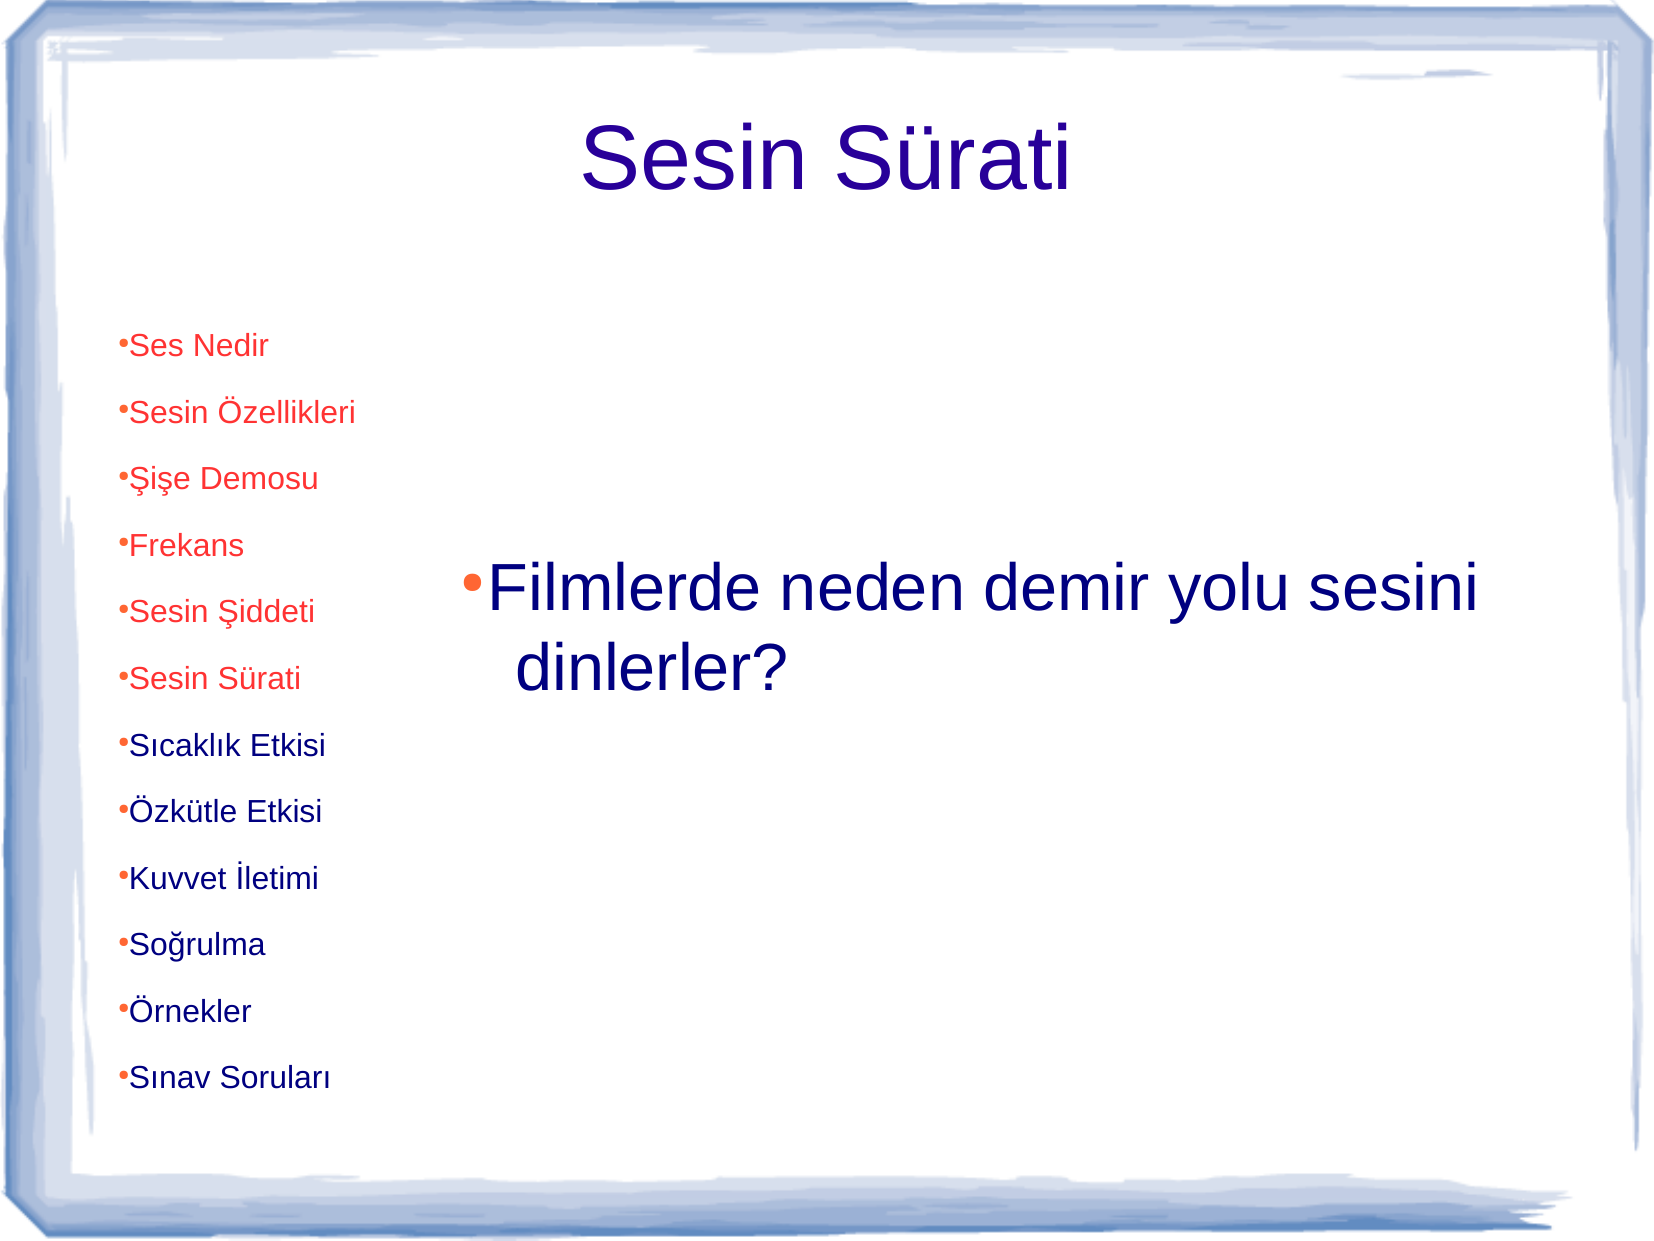

Sesin Sürati
# Ses Nedir
Sesin Özellikleri
Şişe Demosu
Frekans
Sesin Şiddeti
Sesin Sürati
Sıcaklık Etkisi
Özkütle Etkisi
Kuvvet İletimi
Soğrulma
Örnekler
Sınav Soruları
Filmlerde neden demir yolu sesini dinlerler?